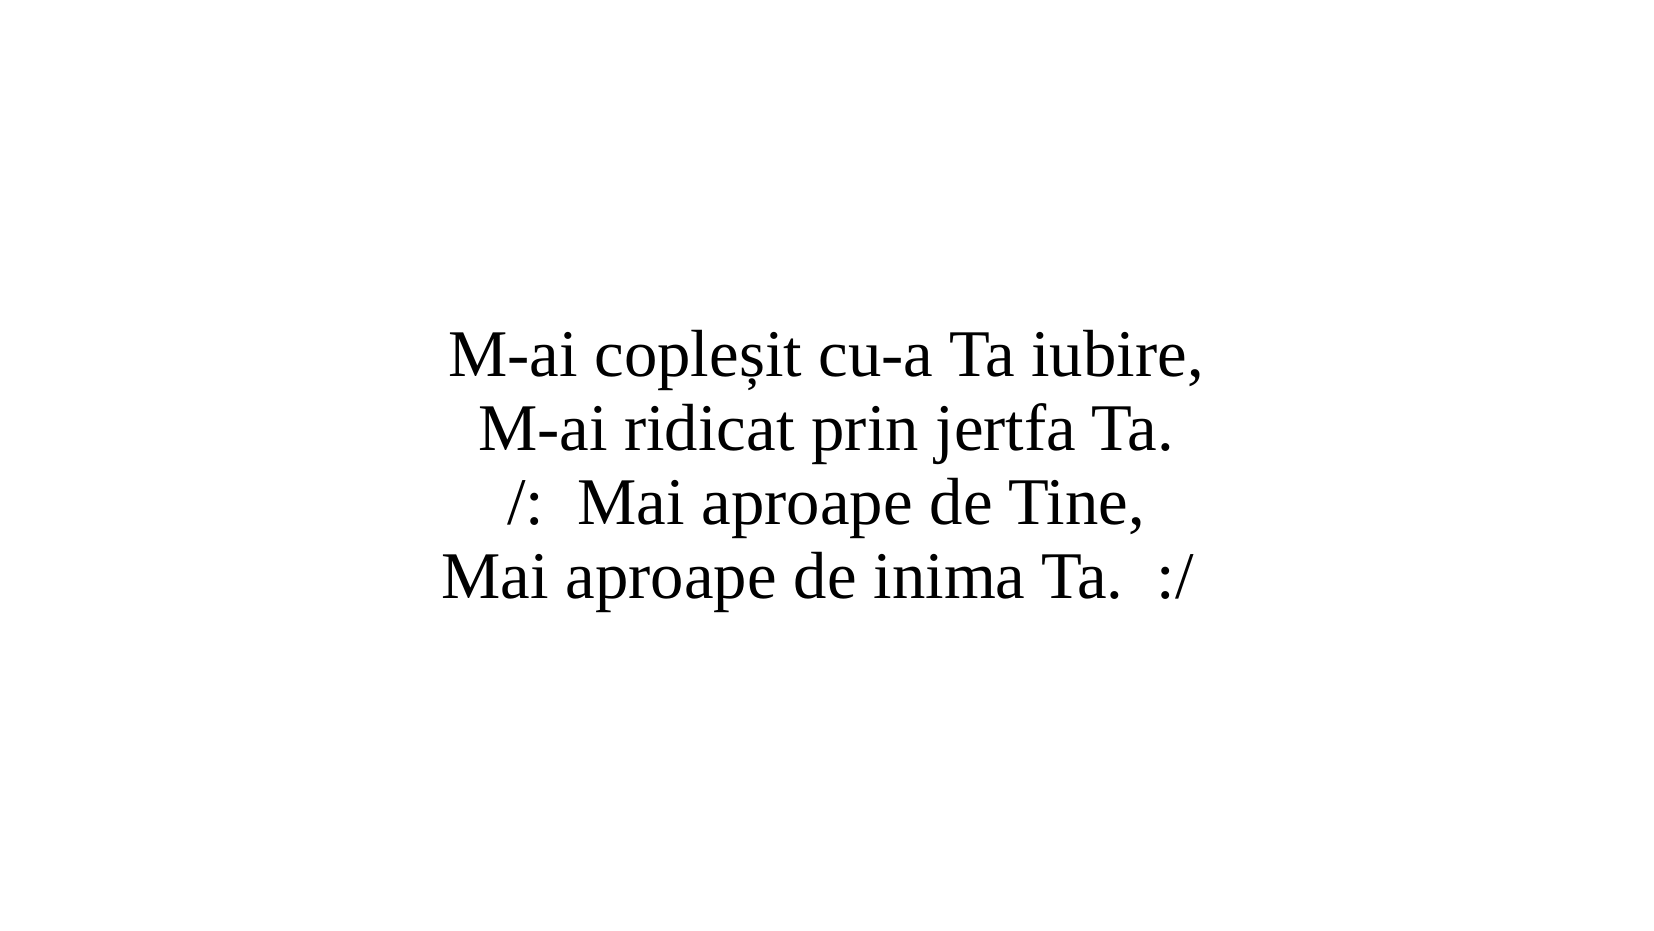

# M-ai copleșit cu-a Ta iubire,
M-ai ridicat prin jertfa Ta.
/: Mai aproape de Tine,
Mai aproape de inima Ta. :/